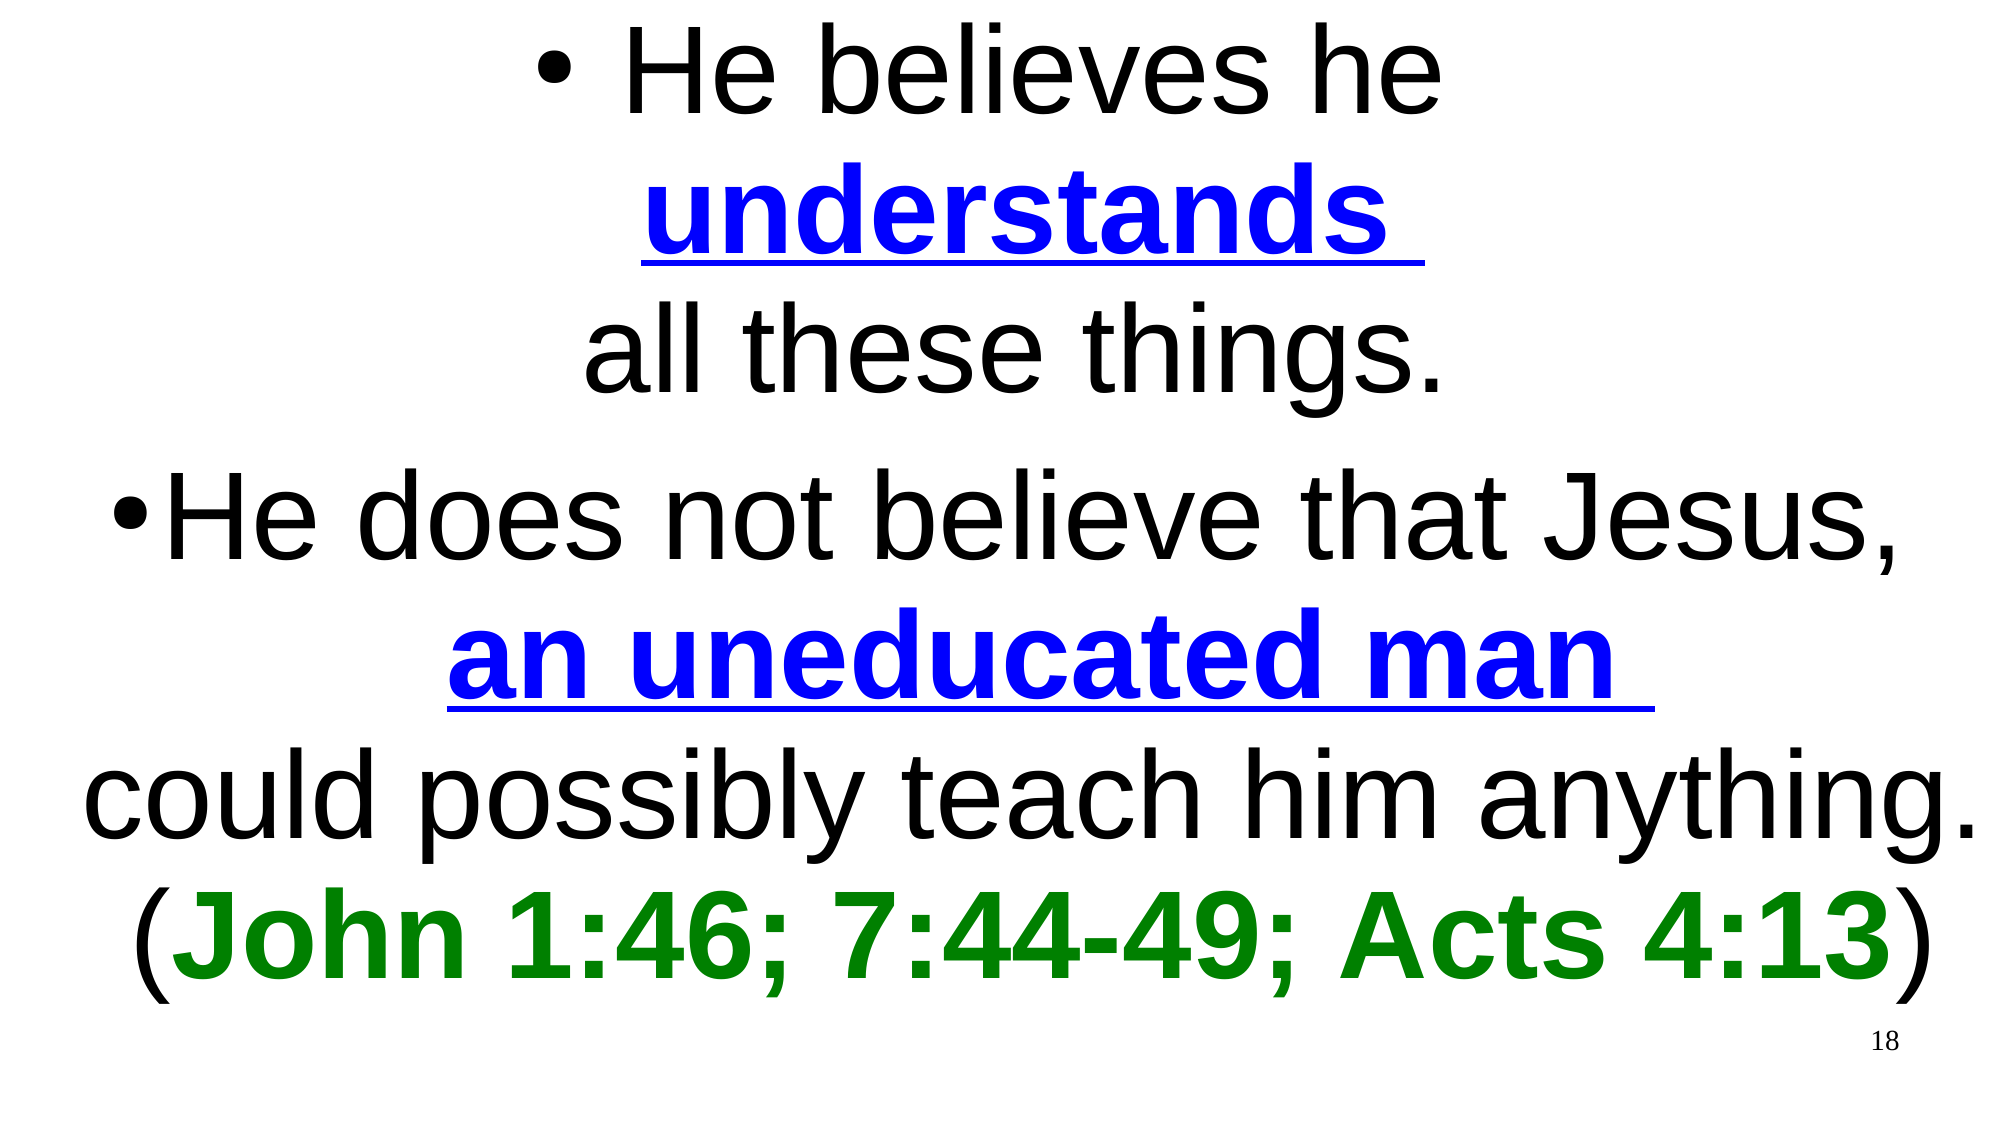

# He believes he understands all these things.
He does not believe that Jesus,
 an uneducated man
could possibly teach him anything. (John 1:46; 7:44-49; Acts 4:13)
18